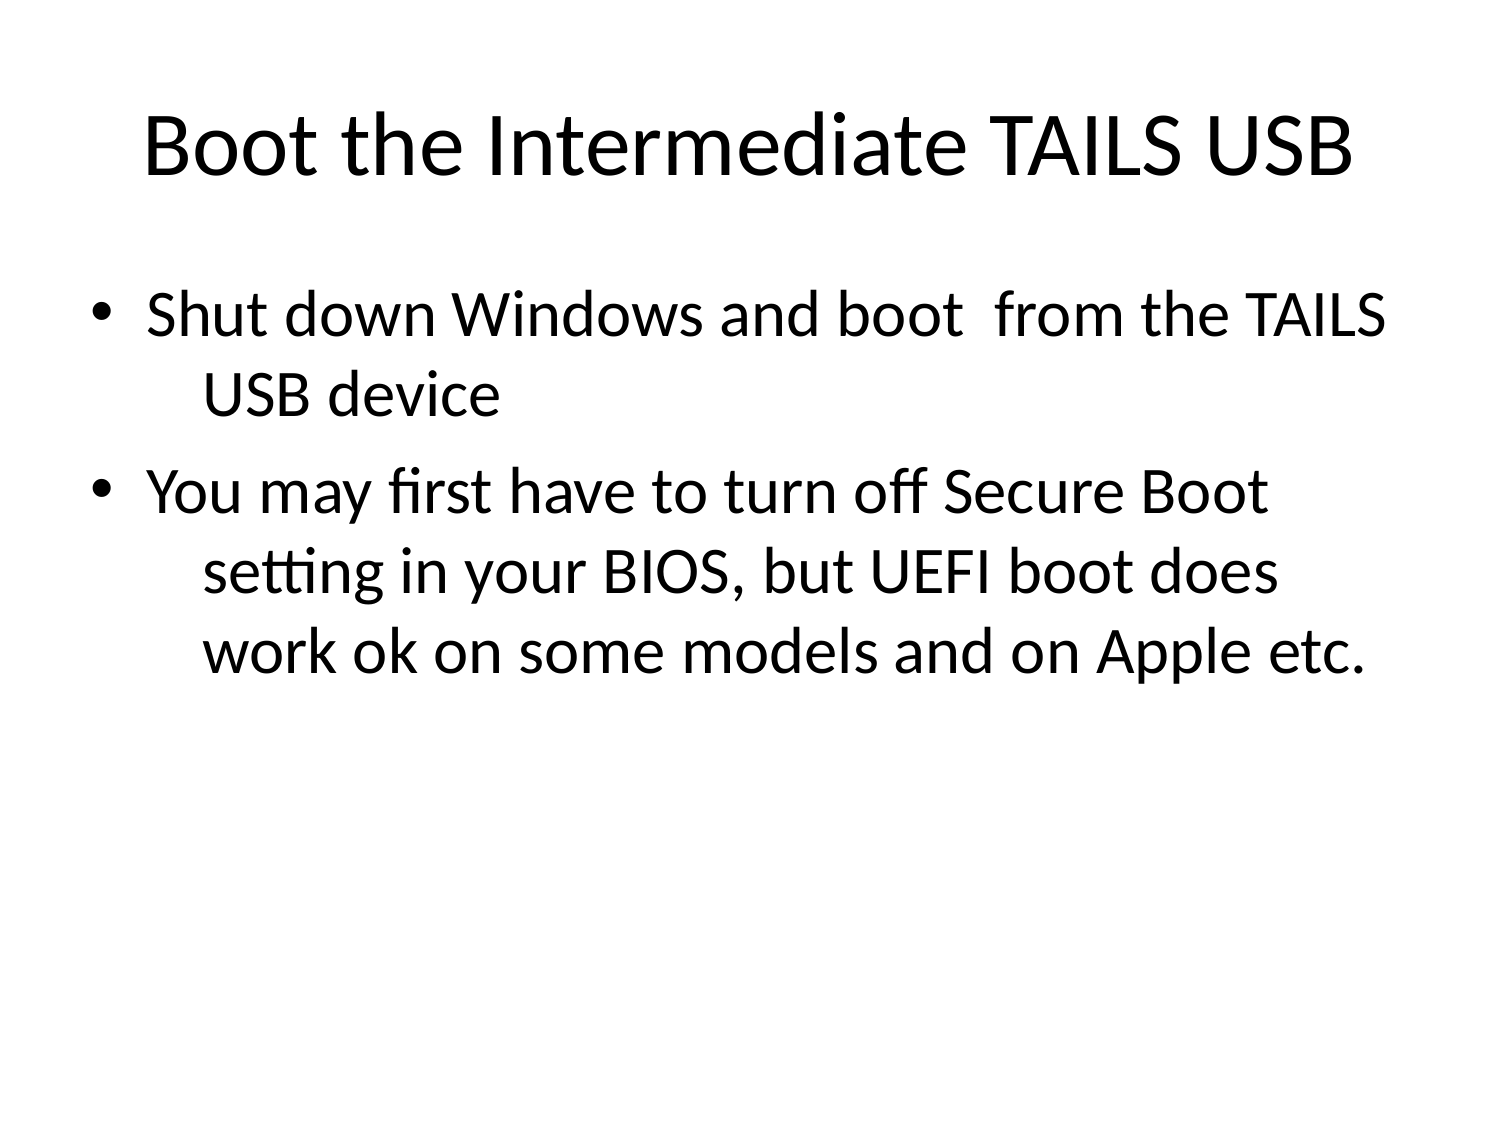

# Boot the Intermediate TAILS USB
Shut down Windows and boot from the TAILS USB device
You may first have to turn off Secure Boot setting in your BIOS, but UEFI boot does work ok on some models and on Apple etc.